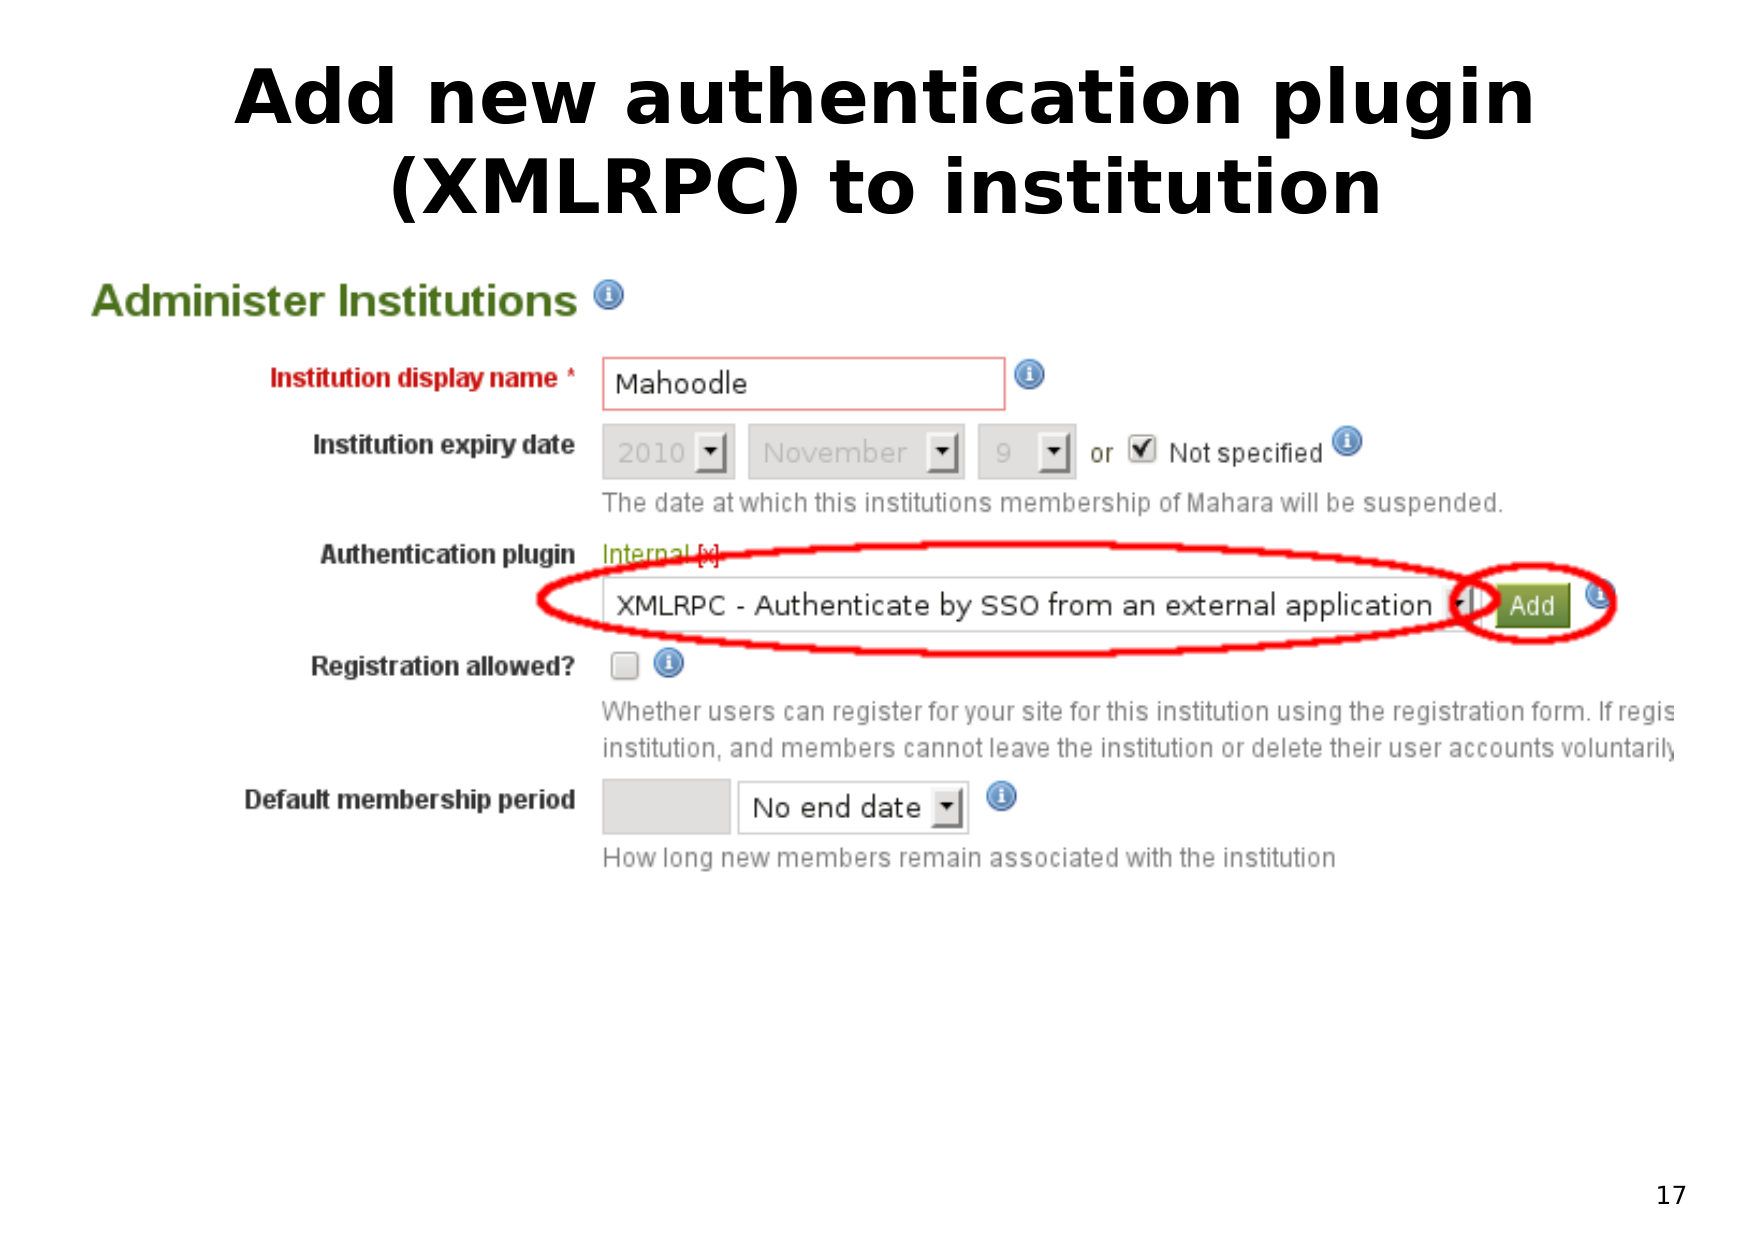

# Add new authentication plugin (XMLRPC) to institution
17